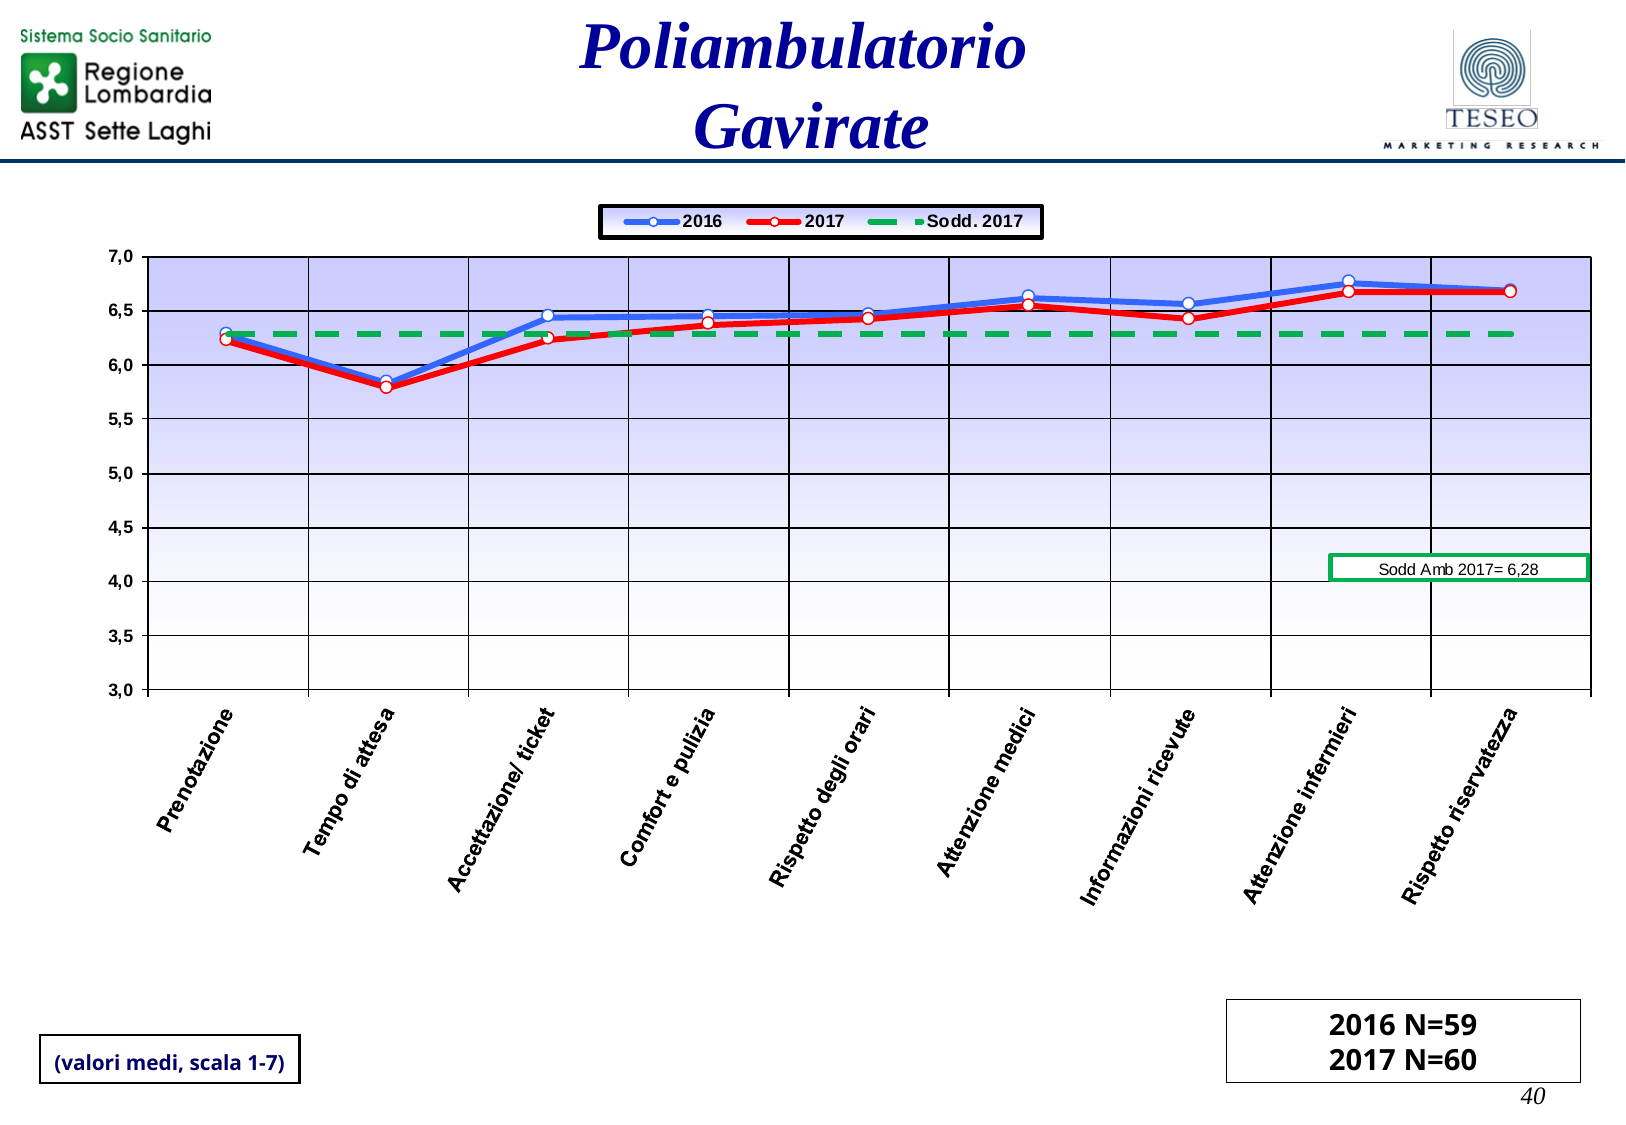

Poliambulatorio
Gavirate
2016 N=59
2017 N=60
(valori medi, scala 1-7)